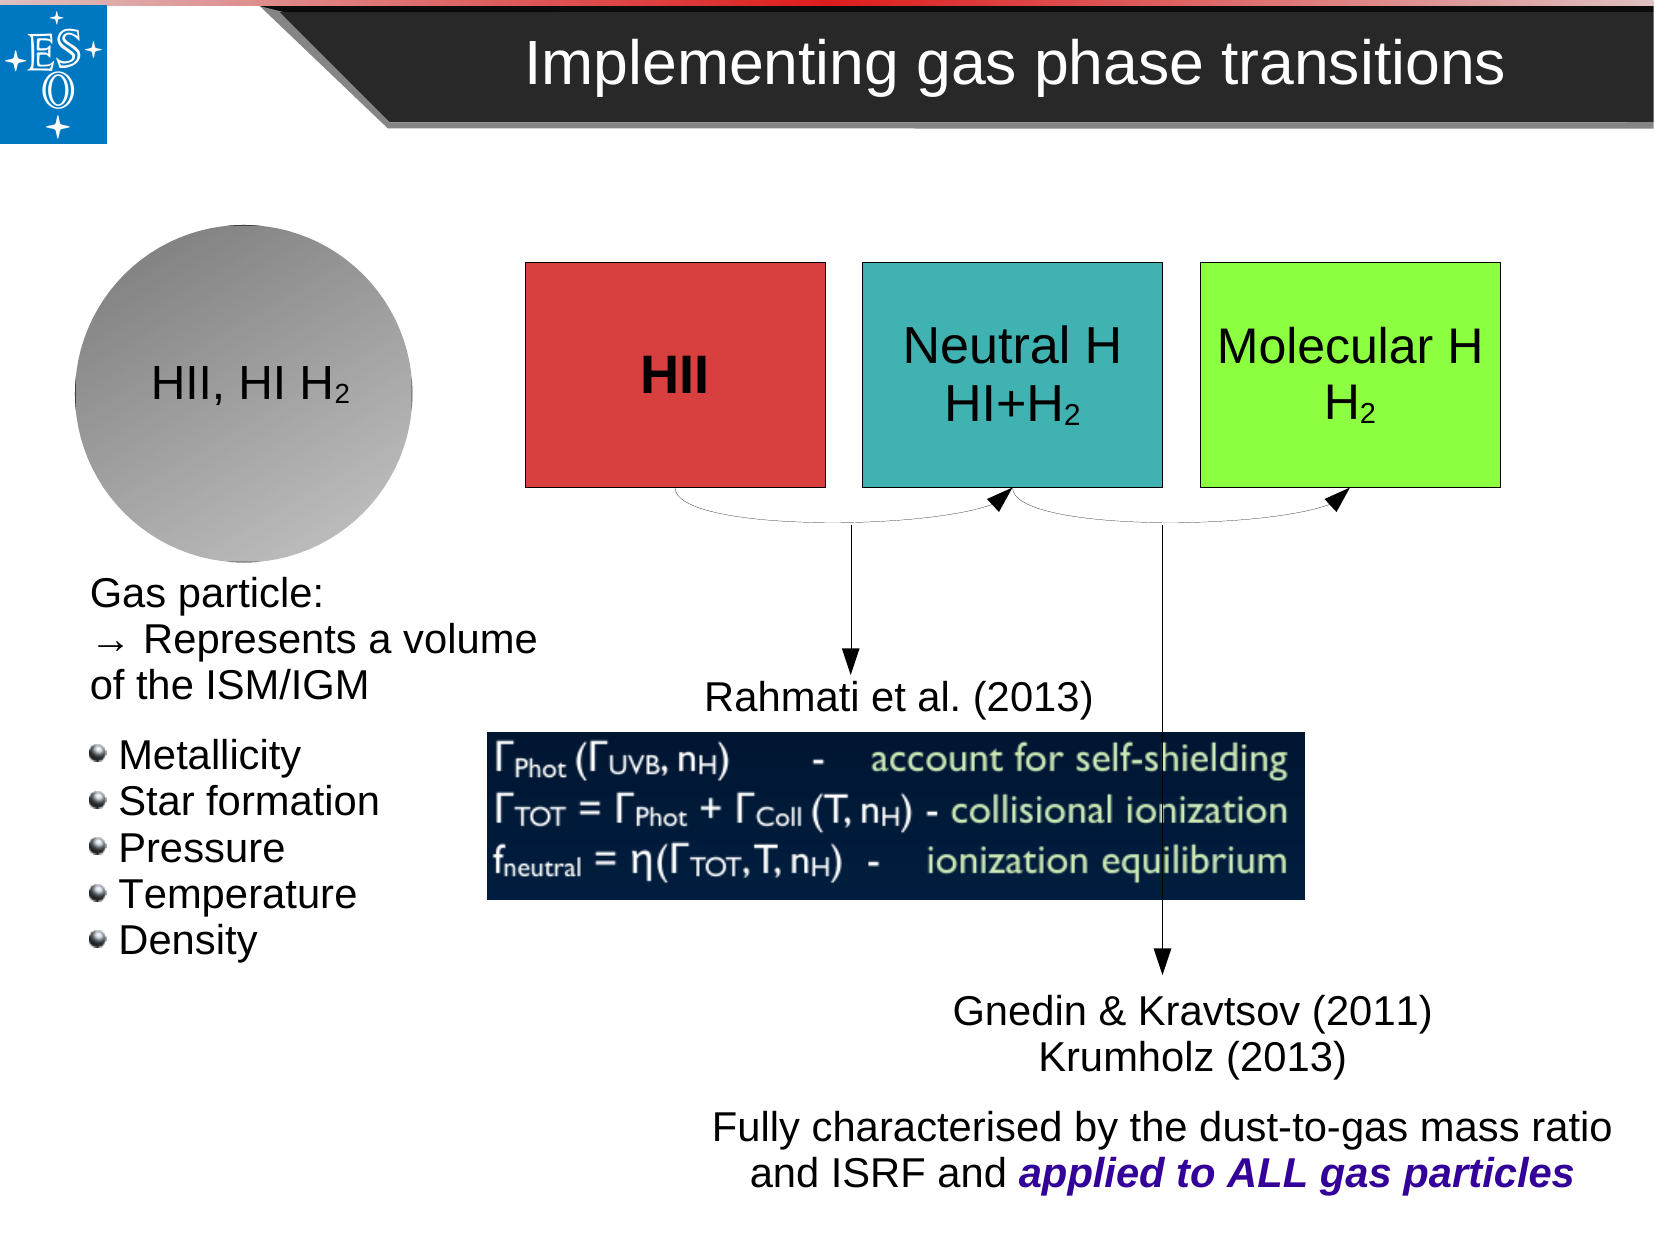

# Implementing gas phase transitions
HII
Neutral H
HI+H2
Molecular H
H2
HII, HI H2
Gas particle:
→ Represents a volume of the ISM/IGM
Rahmati et al. (2013)
 Metallicity
 Star formation
 Pressure
 Temperature
 Density
Gnedin & Kravtsov (2011)
Krumholz (2013)
Fully characterised by the dust-to-gas mass ratio and ISRF and applied to ALL gas particles